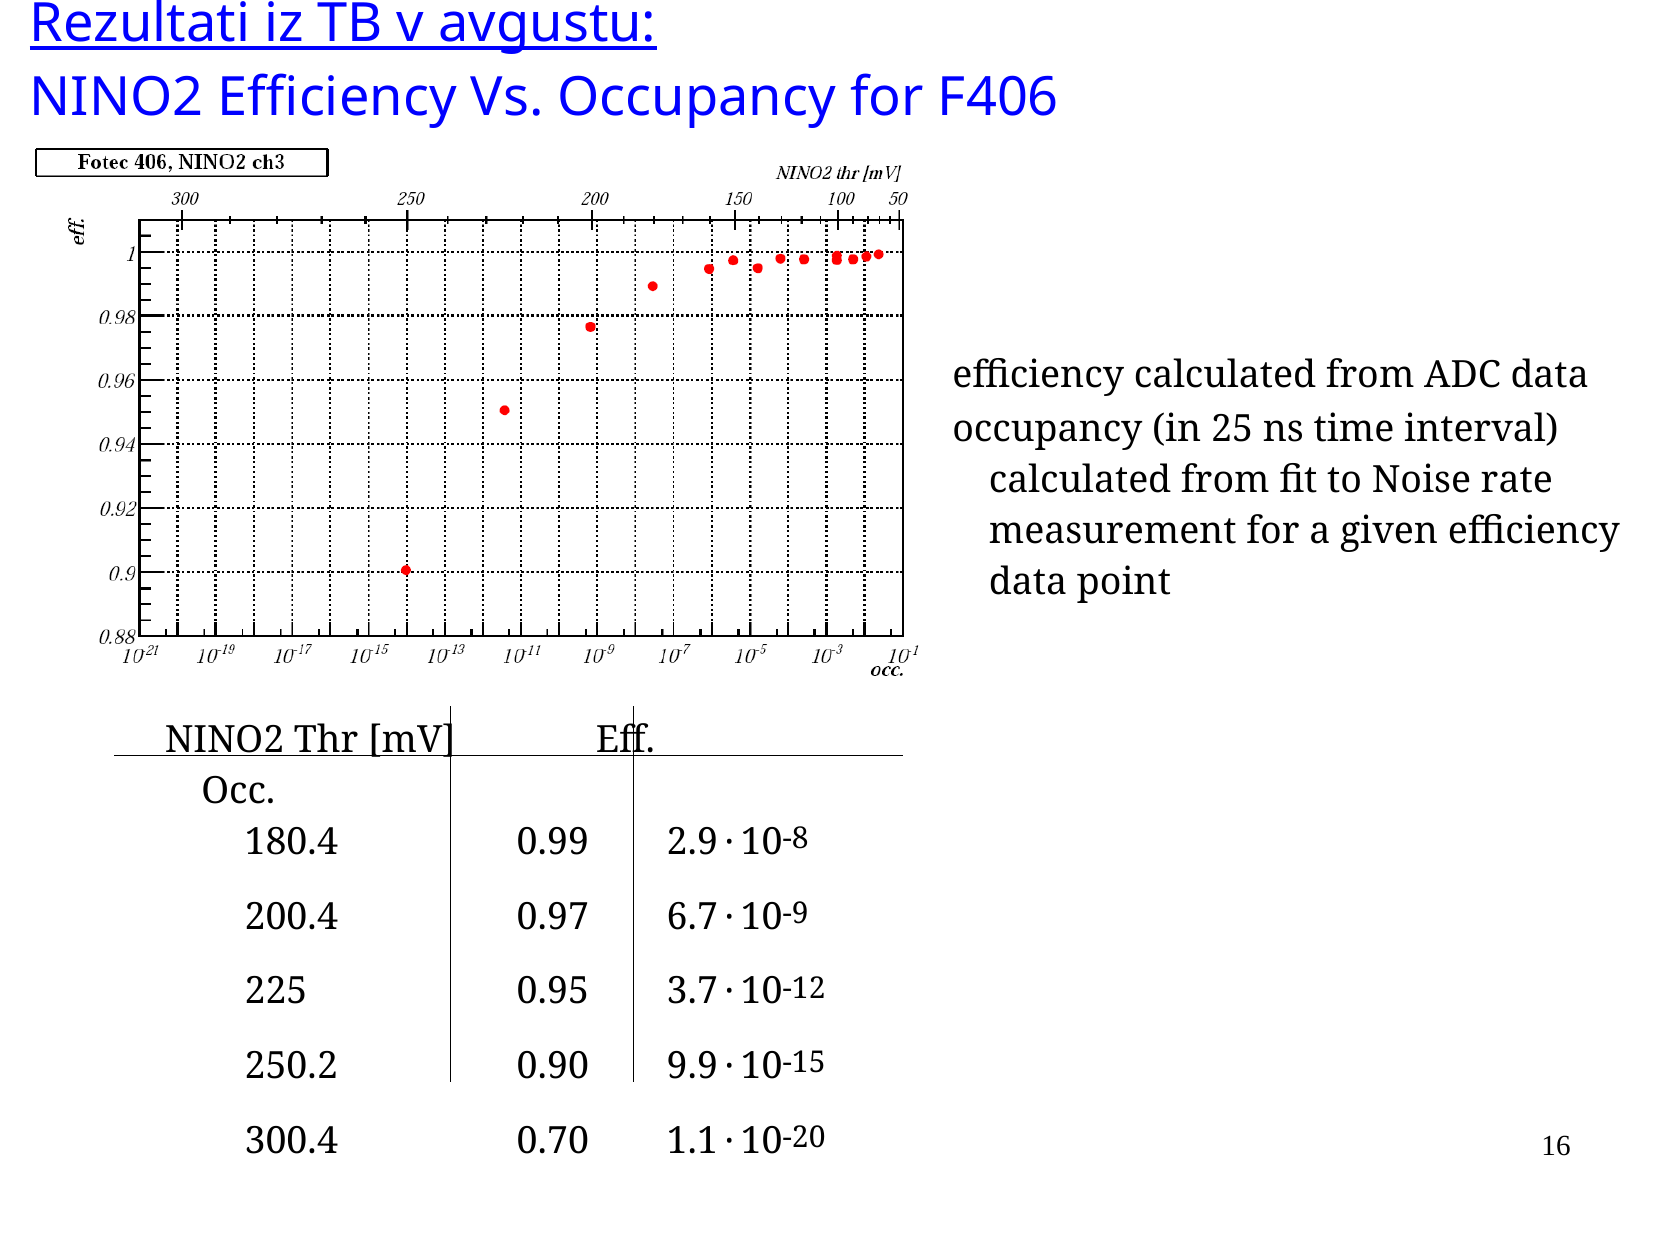

# Rezultati iz TB v avgustu: NINO2 Efficiency Vs. Occupancy for F406
efficiency calculated from ADC data
occupancy (in 25 ns time interval) calculated from fit to Noise rate measurement for a given efficiency data point
NINO2 Thr [mV]		 Eff.		 Occ.
180.4			0.99		2.9·10-8
200.4			0.97		6.7·10-9
225			0.95		3.7·10-12
250.2			0.90		9.9·10-15
300.4			0.70		1.1·10-20
16